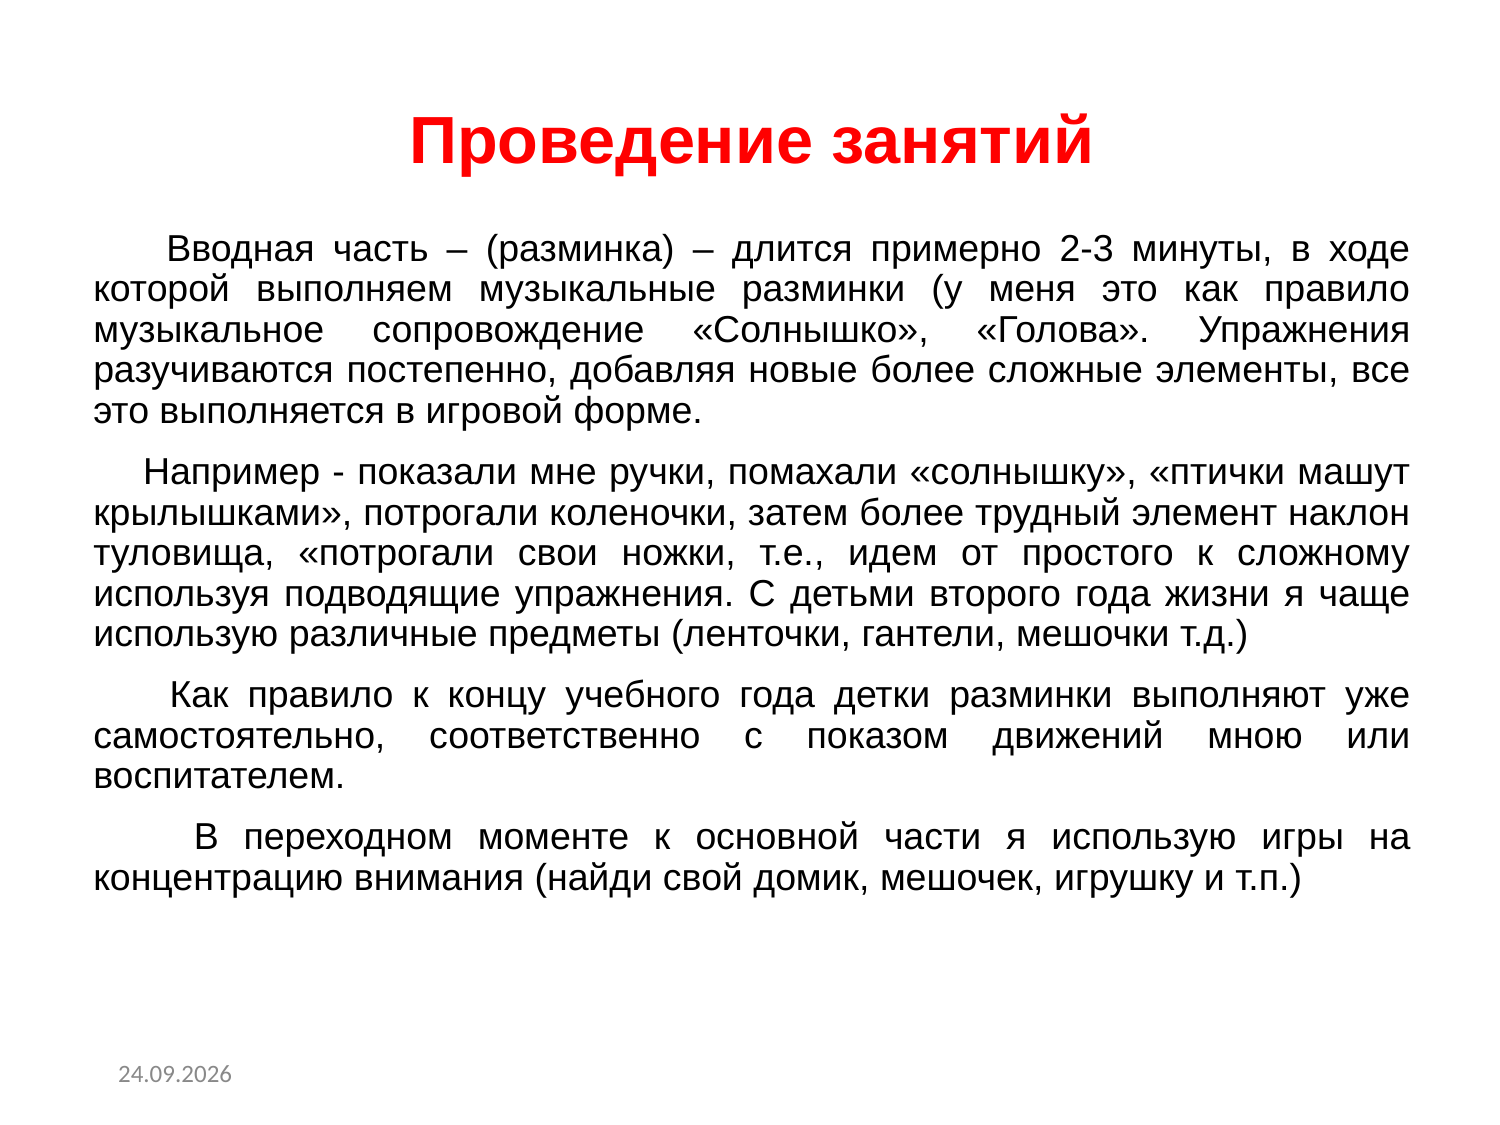

# Проведение занятий
 Вводная часть – (разминка) – длится примерно 2-3 минуты, в ходе которой выполняем музыкальные разминки (у меня это как правило музыкальное сопровождение «Солнышко», «Голова». Упражнения разучиваются постепенно, добавляя новые более сложные элементы, все это выполняется в игровой форме.
 Например - показали мне ручки, помахали «солнышку», «птички машут крылышками», потрогали коленочки, затем более трудный элемент наклон туловища, «потрогали свои ножки, т.е., идем от простого к сложному используя подводящие упражнения. С детьми второго года жизни я чаще использую различные предметы (ленточки, гантели, мешочки т.д.)
 Как правило к концу учебного года детки разминки выполняют уже самостоятельно, соответственно с показом движений мною или воспитателем.
 В переходном моменте к основной части я использую игры на концентрацию внимания (найди свой домик, мешочек, игрушку и т.п.)